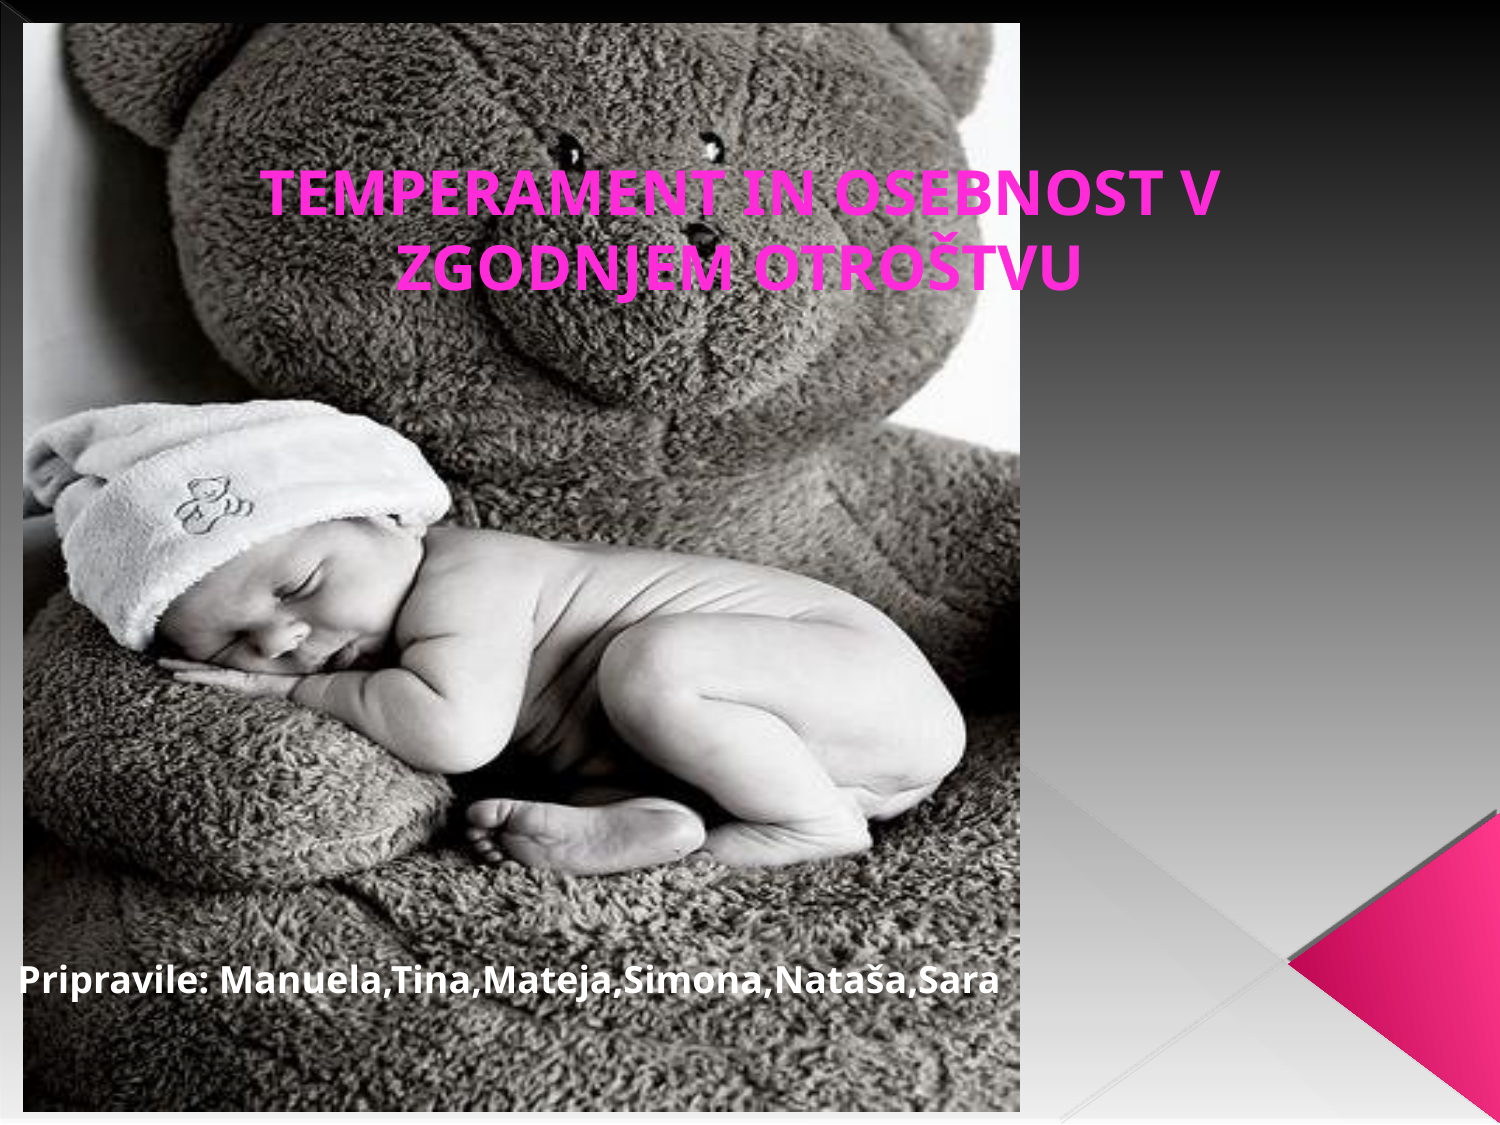

# TEMPERAMENT IN OSEBNOST V ZGODNJEM OTROŠTVU
Pripravile: Manuela,Tina,Mateja,Simona,Nataša,Sara